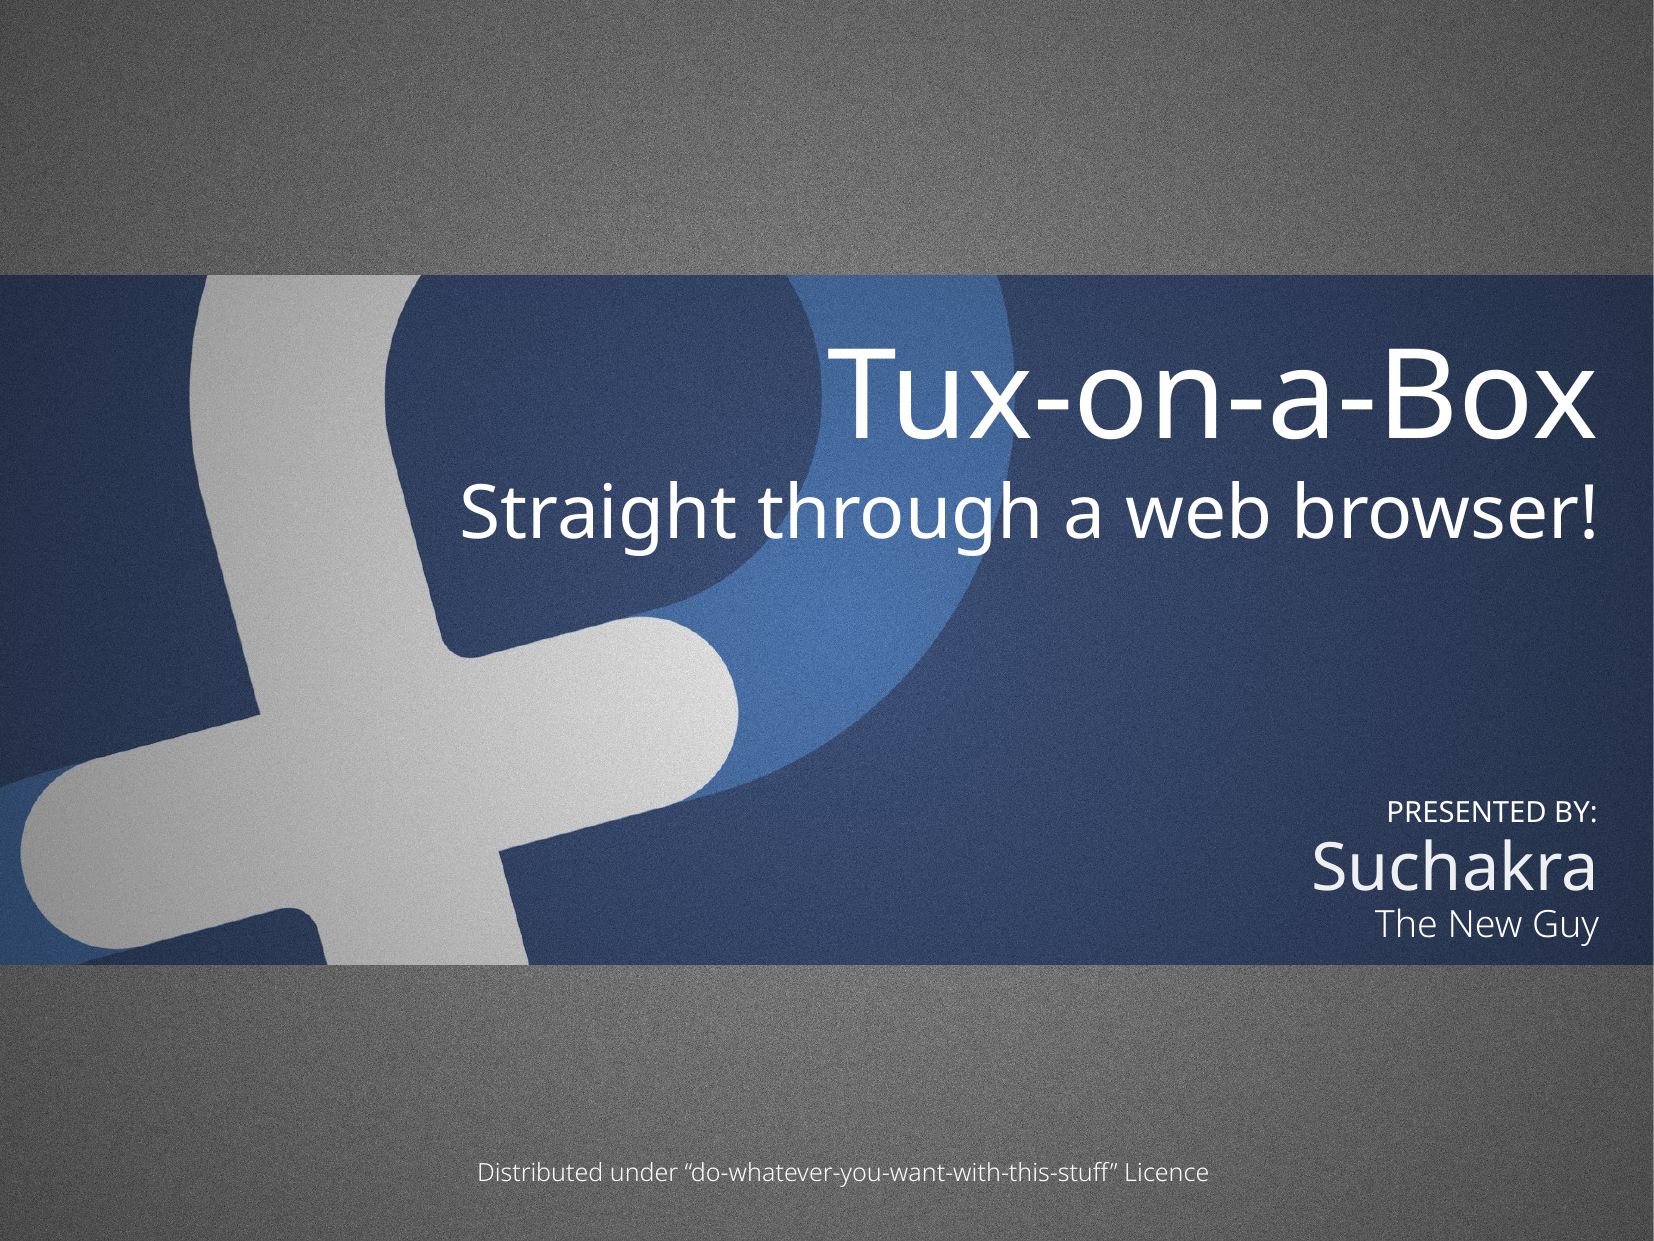

# Tux-on-a-Box
Straight through a web browser!
PRESENTED BY:
Suchakra
The New Guy
Distributed under “do-whatever-you-want-with-this-stuff” Licence